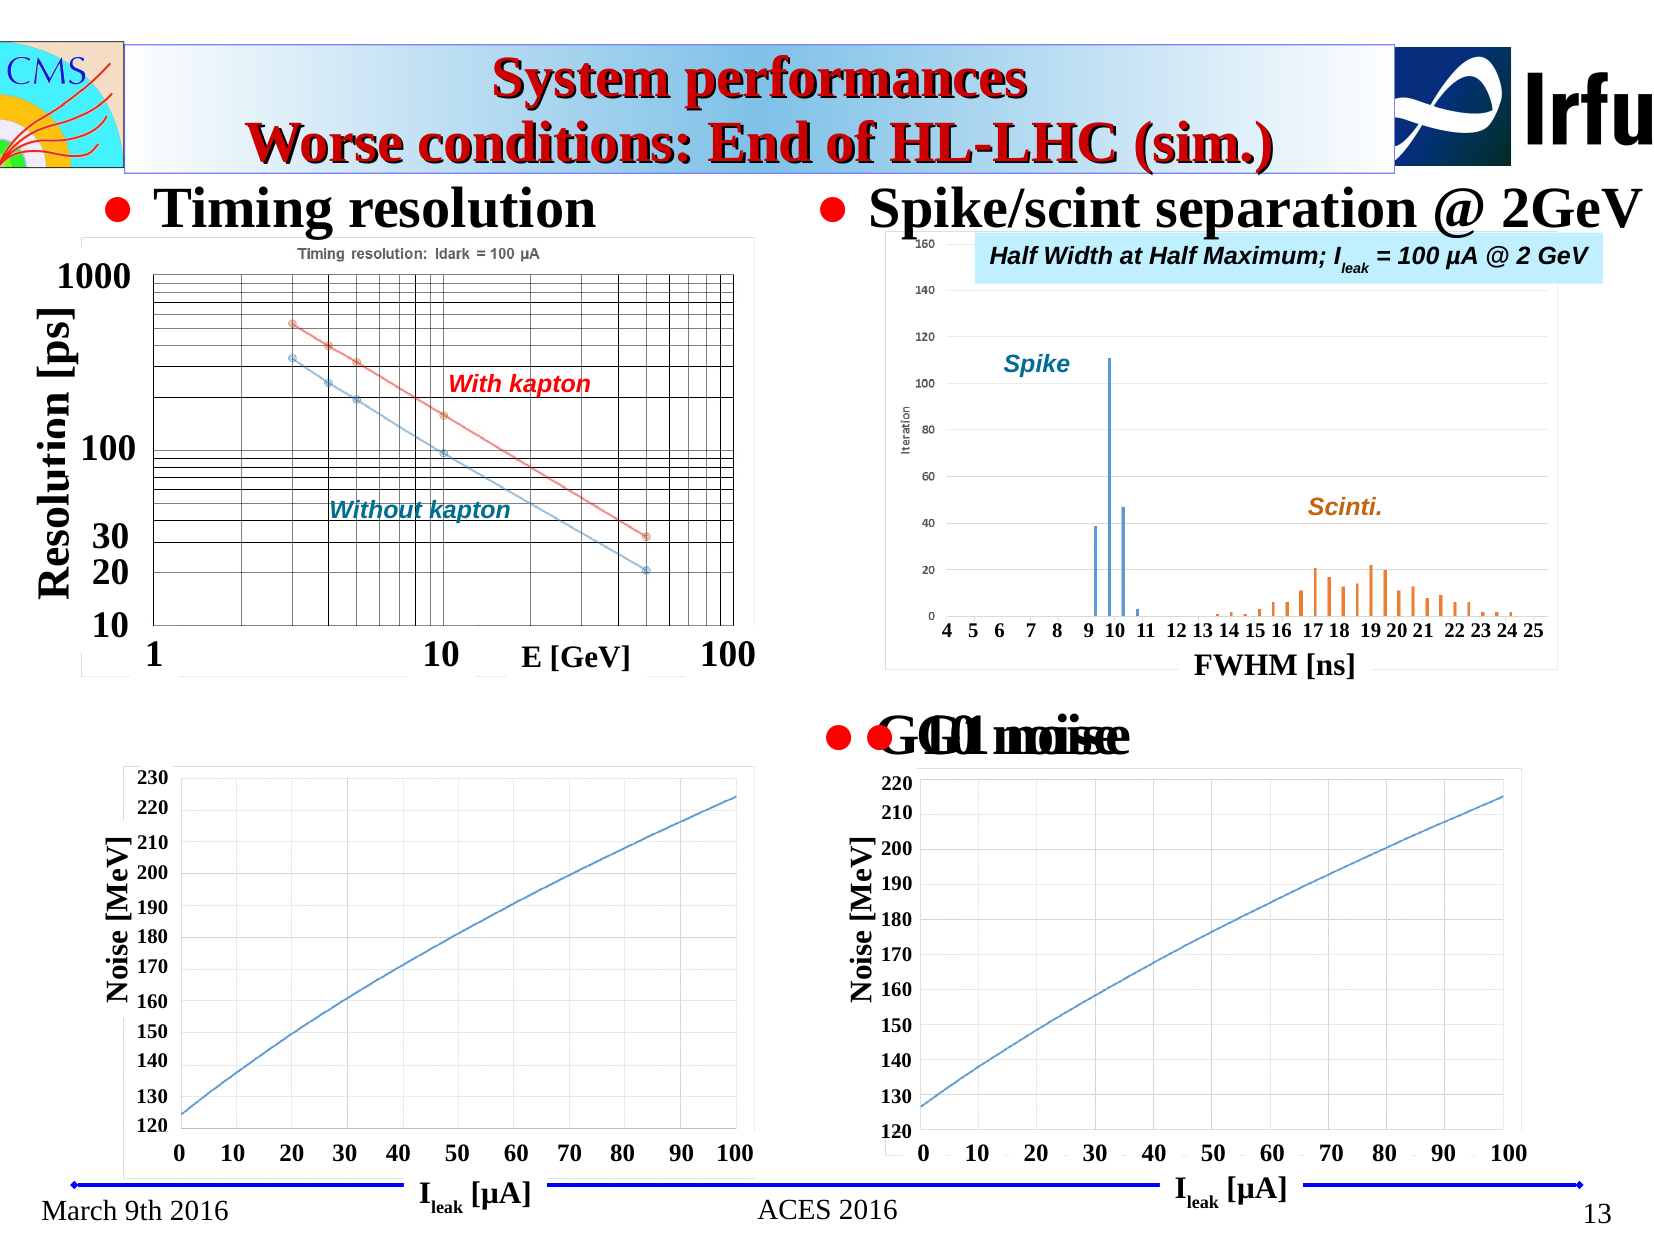

# System performances Worse conditions: End of HL-LHC (sim.)
Timing resolution
Spike/scint separation @ 2GeV
Half Width at Half Maximum; Ileak = 100 µA @ 2 GeV
1000
Spike
With kapton
100
Resolution [ps]
Scinti.
Without kapton
30
20
10
4 5 6 7 8 9 10 11 12 13 14 15 16 17 18 19 20 21 22 23 24 25
1
10
100
E [GeV]
FWHM [ns]
G10 noise
G1 noise
230
220
220
210
210
200
200
190
190
Noise [MeV]
Noise [MeV]
180
180
170
170
160
160
150
150
140
140
130
130
120
120
0
10
0
20
10
30
20
40
30
50
40
60
50
70
60
80
70
90
80
100
90
100
Ileak [μA]
Ileak [μA]
ACES 2016
March 9th 2016
13